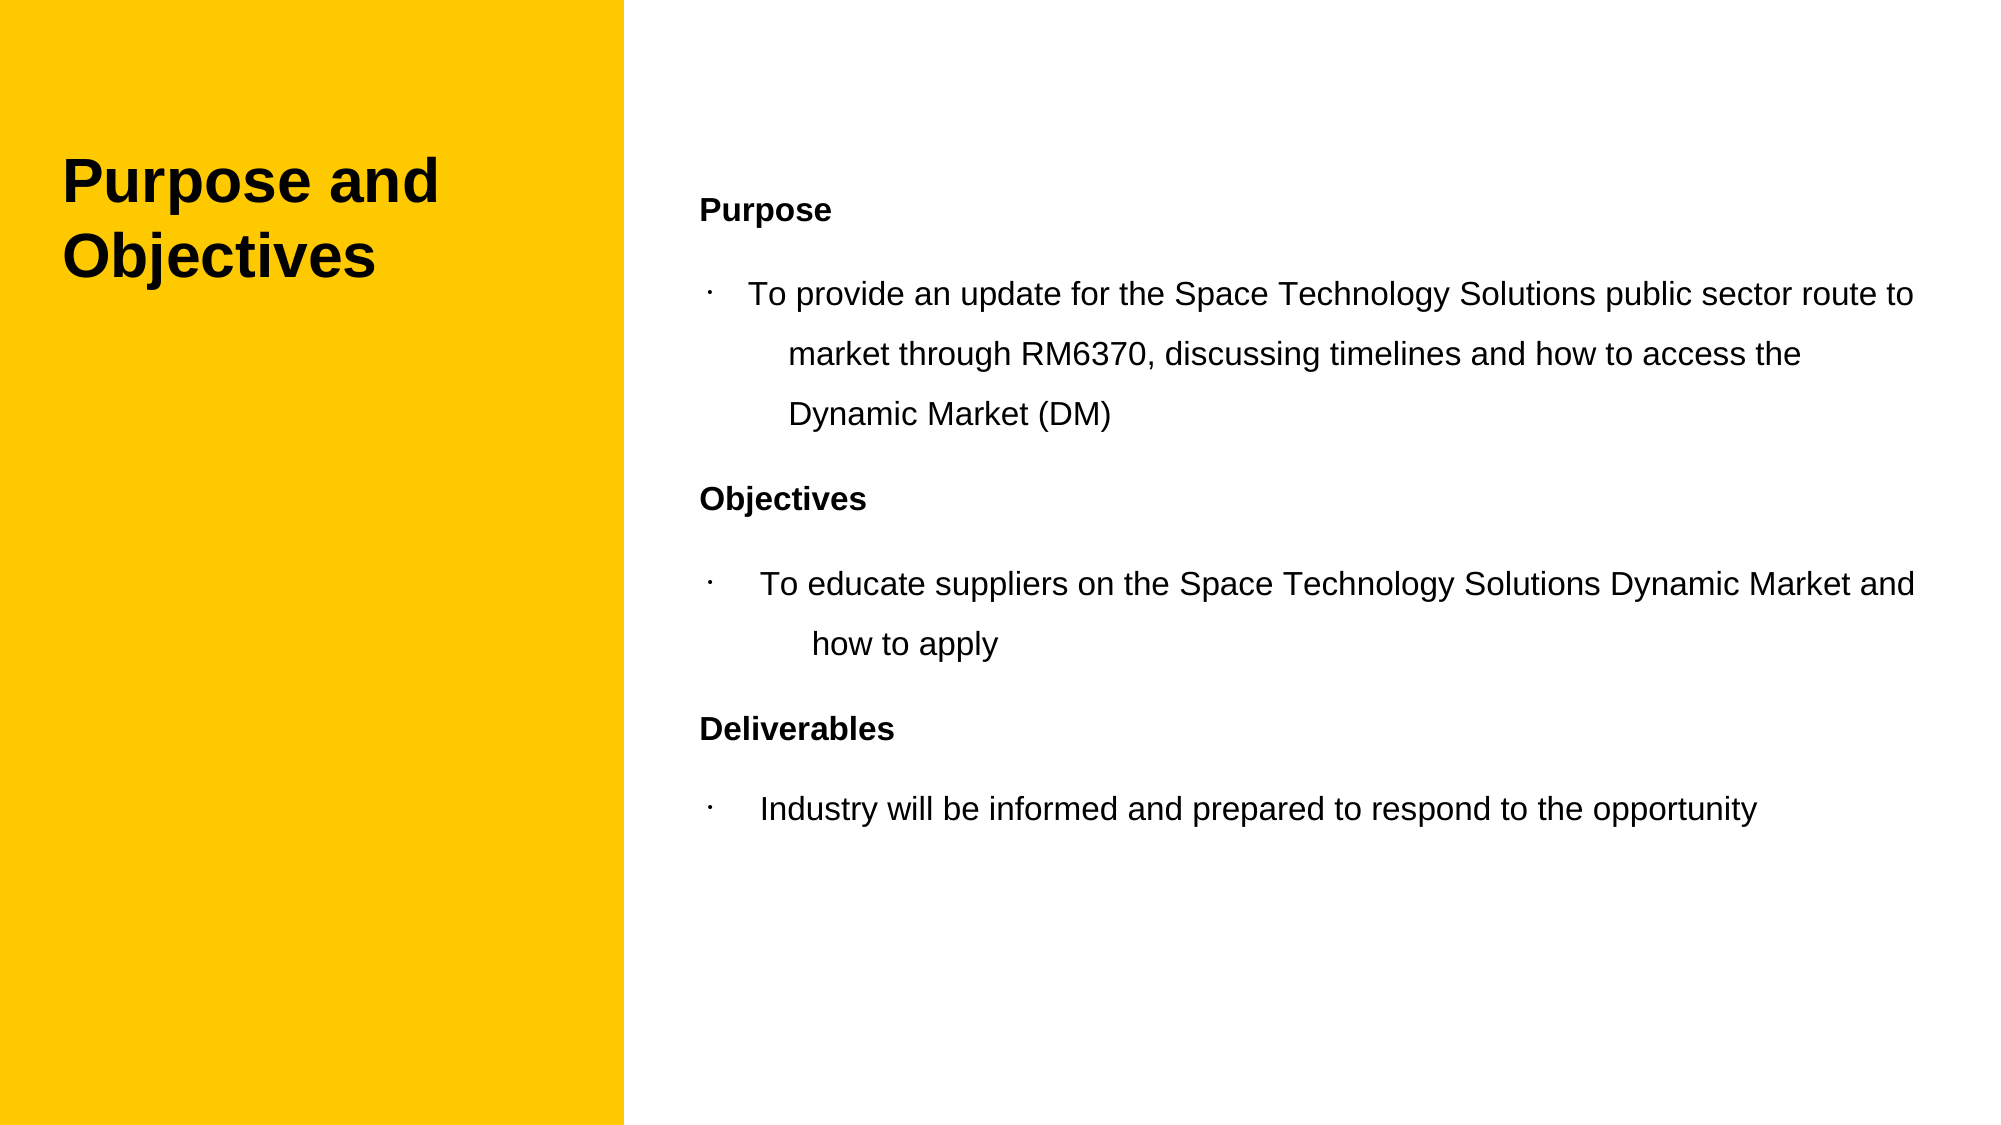

# Purpose and Objectives
Purpose
To provide an update for the Space Technology Solutions public sector route to market through RM6370, discussing timelines and how to access the Dynamic Market (DM)
Objectives
To educate suppliers on the Space Technology Solutions Dynamic Market and how to apply
Deliverables
Industry will be informed and prepared to respond to the opportunity